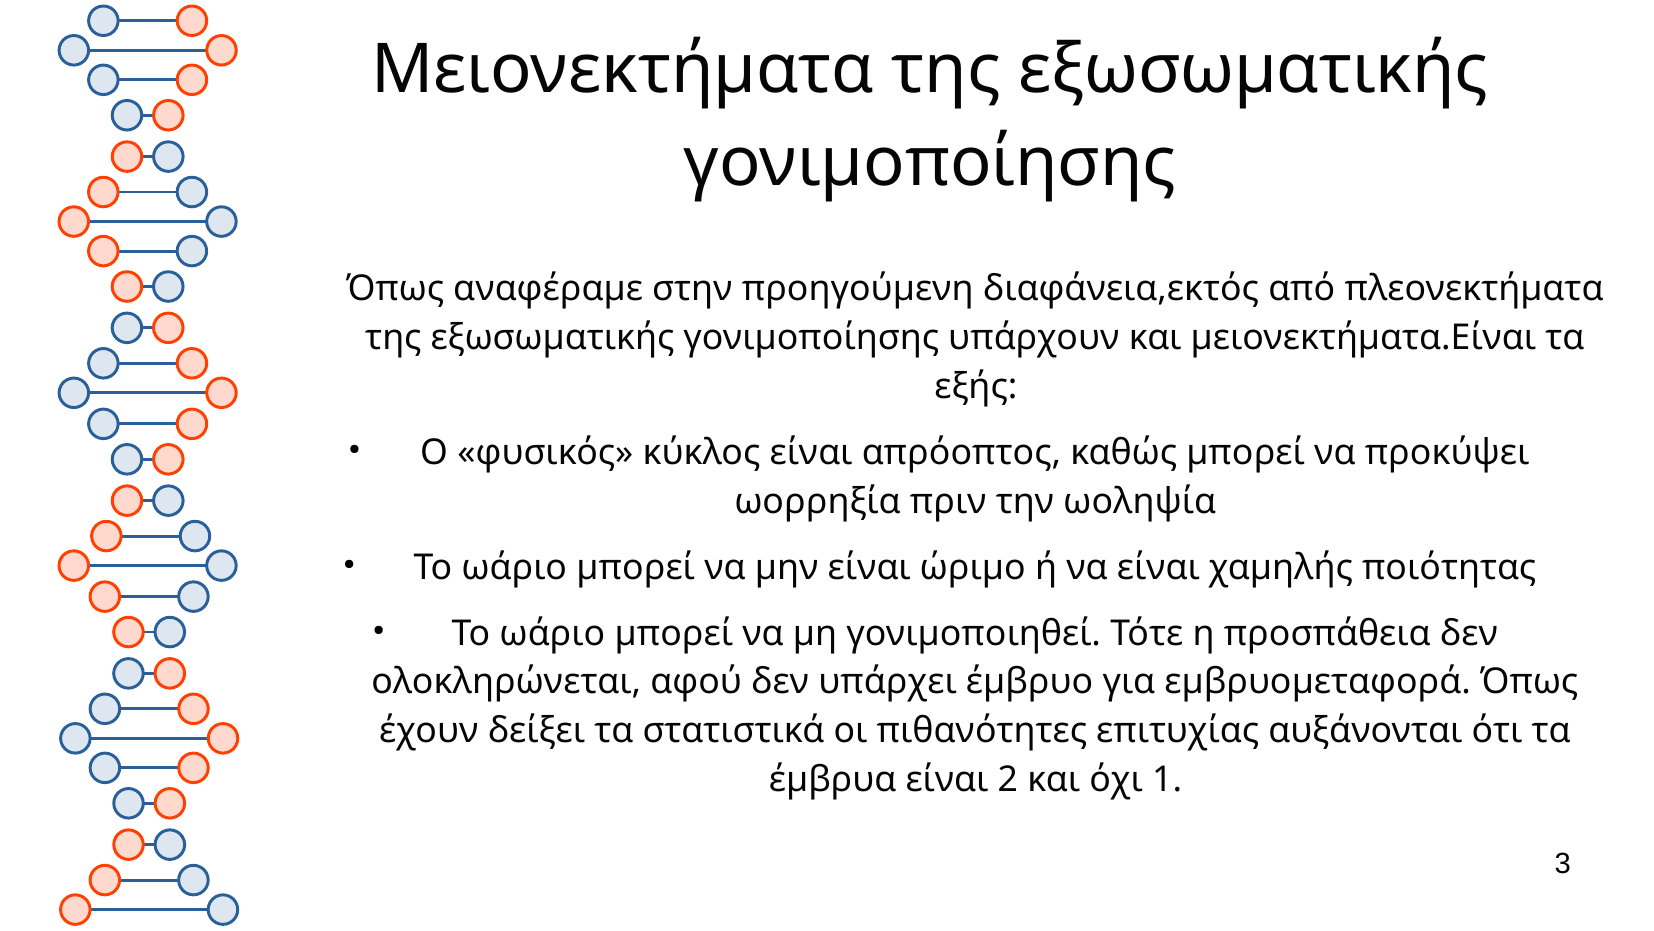

# Μειονεκτήματα της εξωσωματικής γονιμοποίησης
Όπως αναφέραμε στην προηγούμενη διαφάνεια,εκτός από πλεονεκτήματα της εξωσωματικής γονιμοποίησης υπάρχουν και μειονεκτήματα.Είναι τα εξής:
Ο «φυσικός» κύκλος είναι απρόοπτος, καθώς μπορεί να προκύψει ωορρηξία πριν την ωοληψία
Το ωάριο μπορεί να μην είναι ώριμο ή να είναι χαμηλής ποιότητας
Το ωάριο μπορεί να μη γονιμοποιηθεί. Τότε η προσπάθεια δεν ολοκληρώνεται, αφού δεν υπάρχει έμβρυο για εμβρυομεταφορά. Όπως έχουν δείξει τα στατιστικά οι πιθανότητες επιτυχίας αυξάνονται ότι τα έμβρυα είναι 2 και όχι 1.
3